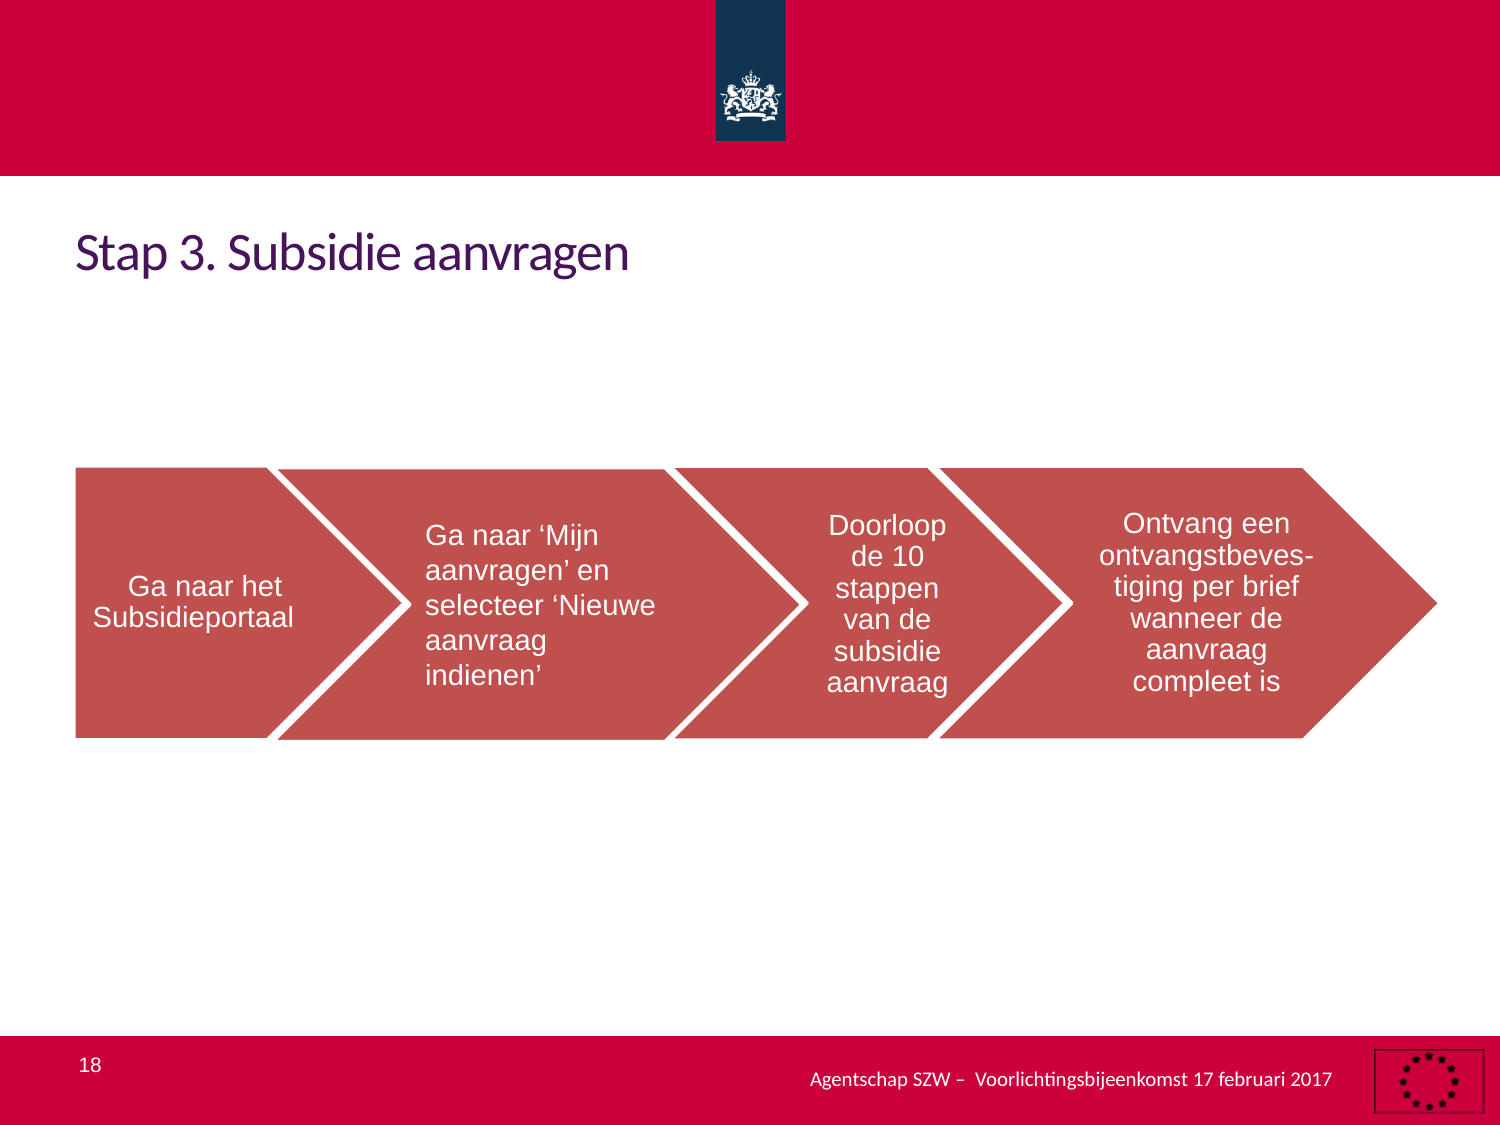

# Stap 3. Subsidie aanvragen
Ga naar het Subsidieportaal
Doorloop de 10 stappen van de subsidie aanvraag
Ontvang een ontvangstbeves-tiging per brief wanneer de aanvraag compleet is
Ga naar ‘Mijn aanvragen’ en selecteer ‘Nieuwe aanvraag indienen’
Agentschap SZW – Voorlichtingsbijeenkomst 17 februari 2017